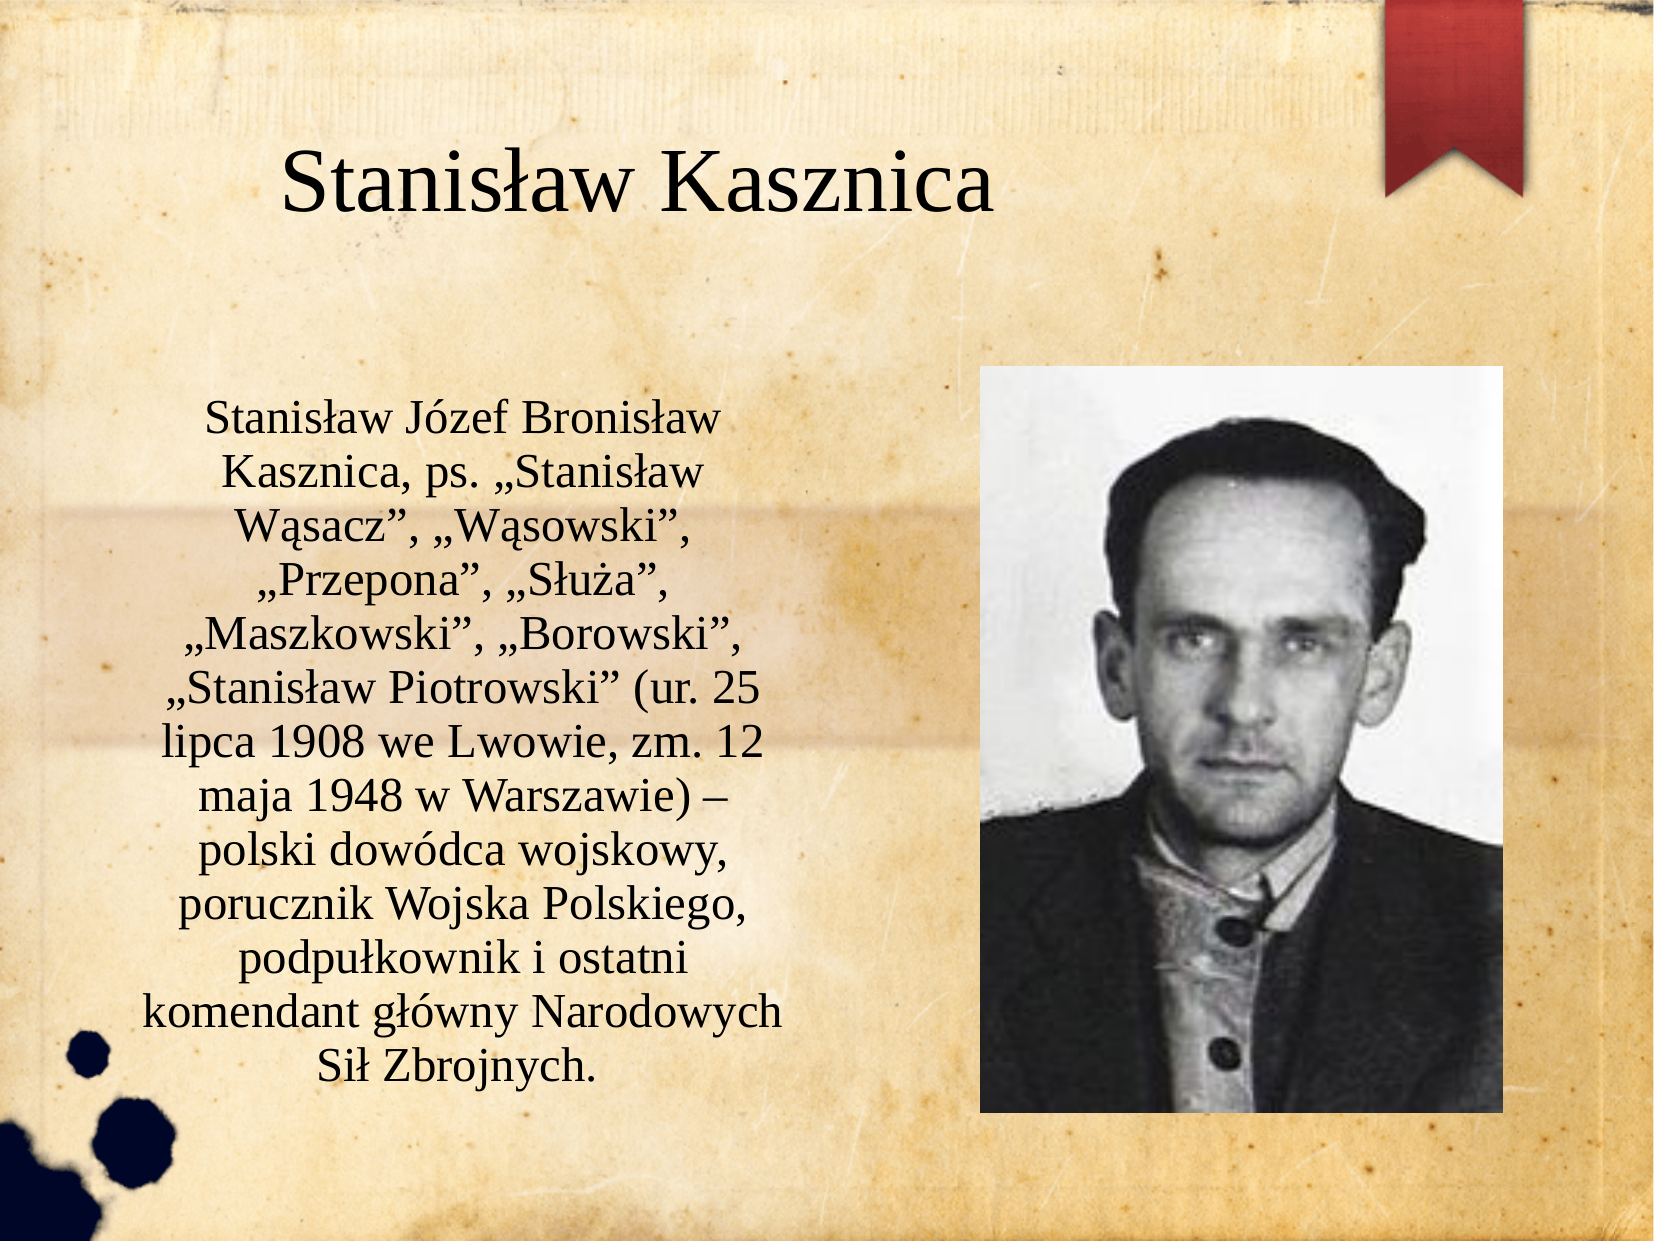

# Stanisław Kasznica
Stanisław Józef Bronisław Kasznica, ps. „Stanisław Wąsacz”, „Wąsowski”, „Przepona”, „Służa”, „Maszkowski”, „Borowski”, „Stanisław Piotrowski” (ur. 25 lipca 1908 we Lwowie, zm. 12 maja 1948 w Warszawie) – polski dowódca wojskowy, porucznik Wojska Polskiego, podpułkownik i ostatni komendant główny Narodowych Sił Zbrojnych.